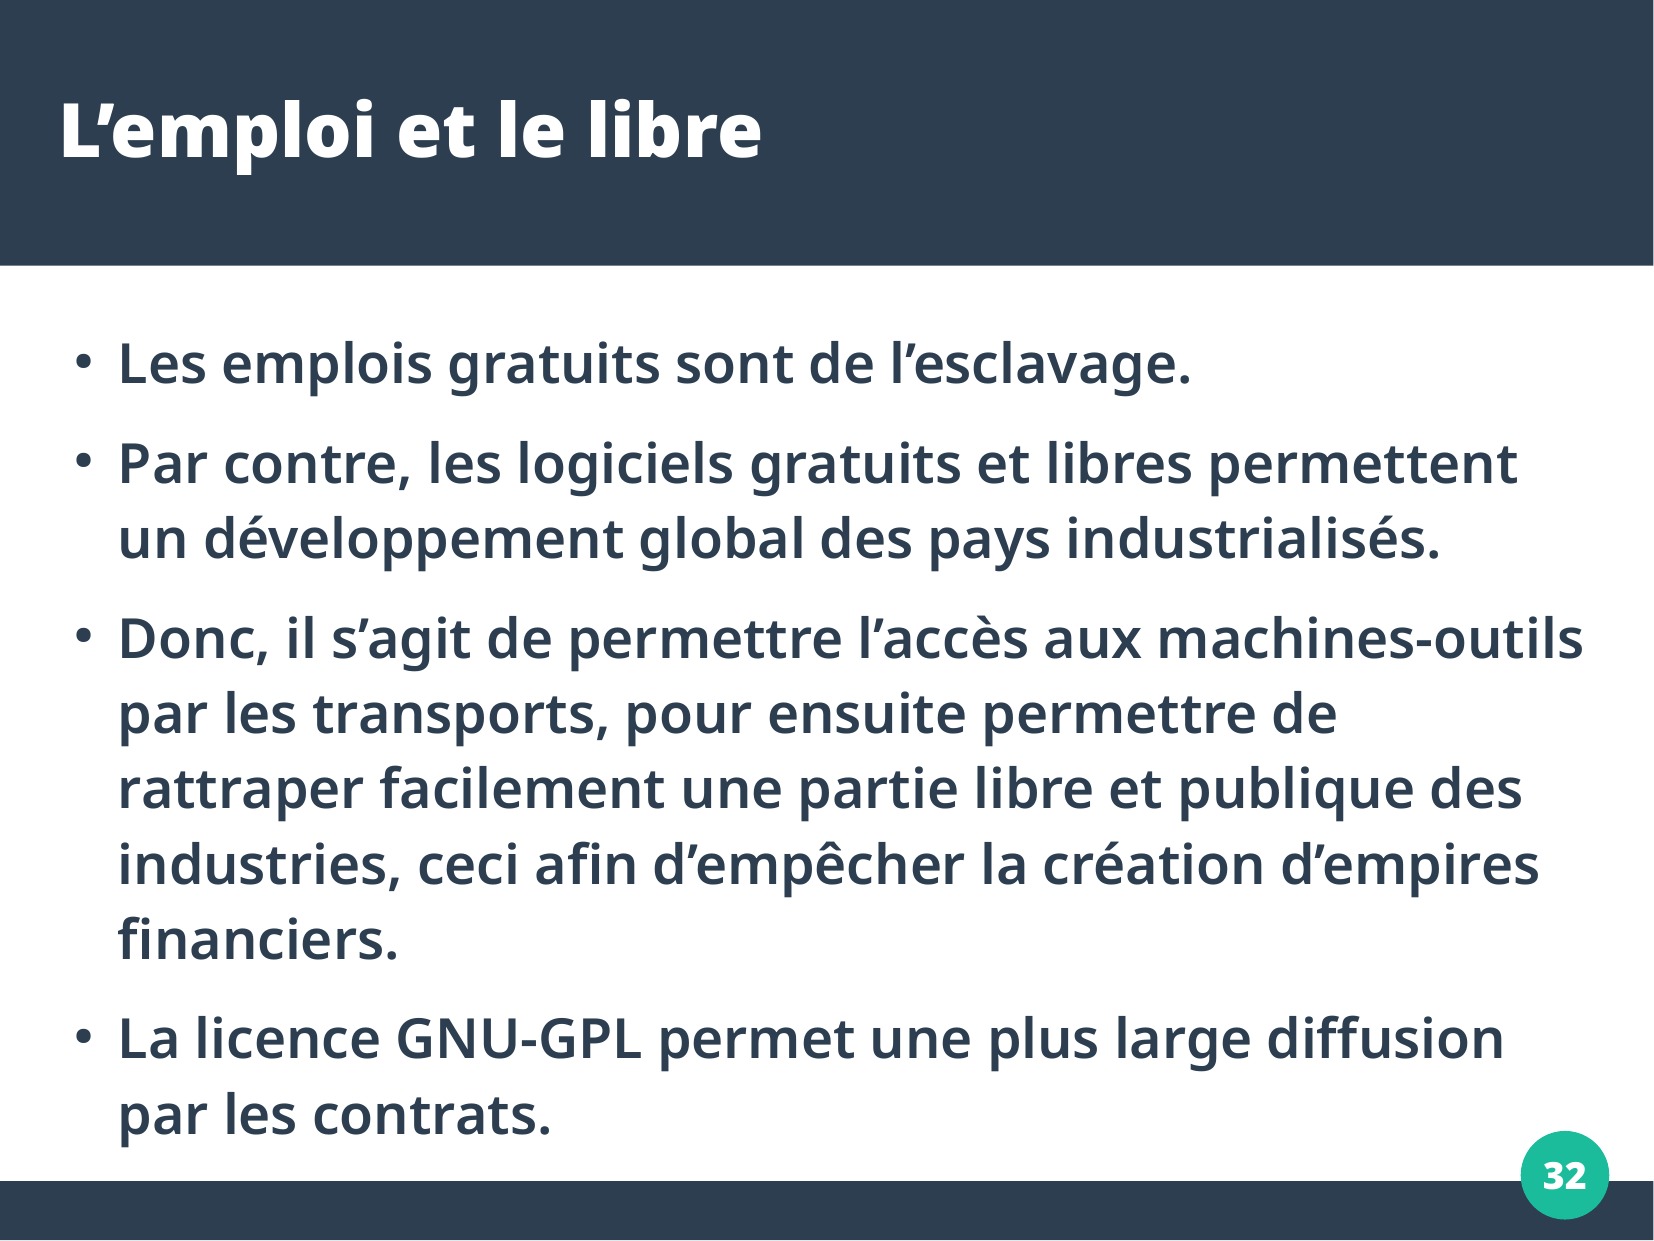

# L’emploi et le libre
Les emplois gratuits sont de l’esclavage.
Par contre, les logiciels gratuits et libres permettent un développement global des pays industrialisés.
Donc, il s’agit de permettre l’accès aux machines-outils par les transports, pour ensuite permettre de rattraper facilement une partie libre et publique des industries, ceci afin d’empêcher la création d’empires financiers.
La licence GNU-GPL permet une plus large diffusion par les contrats.
32